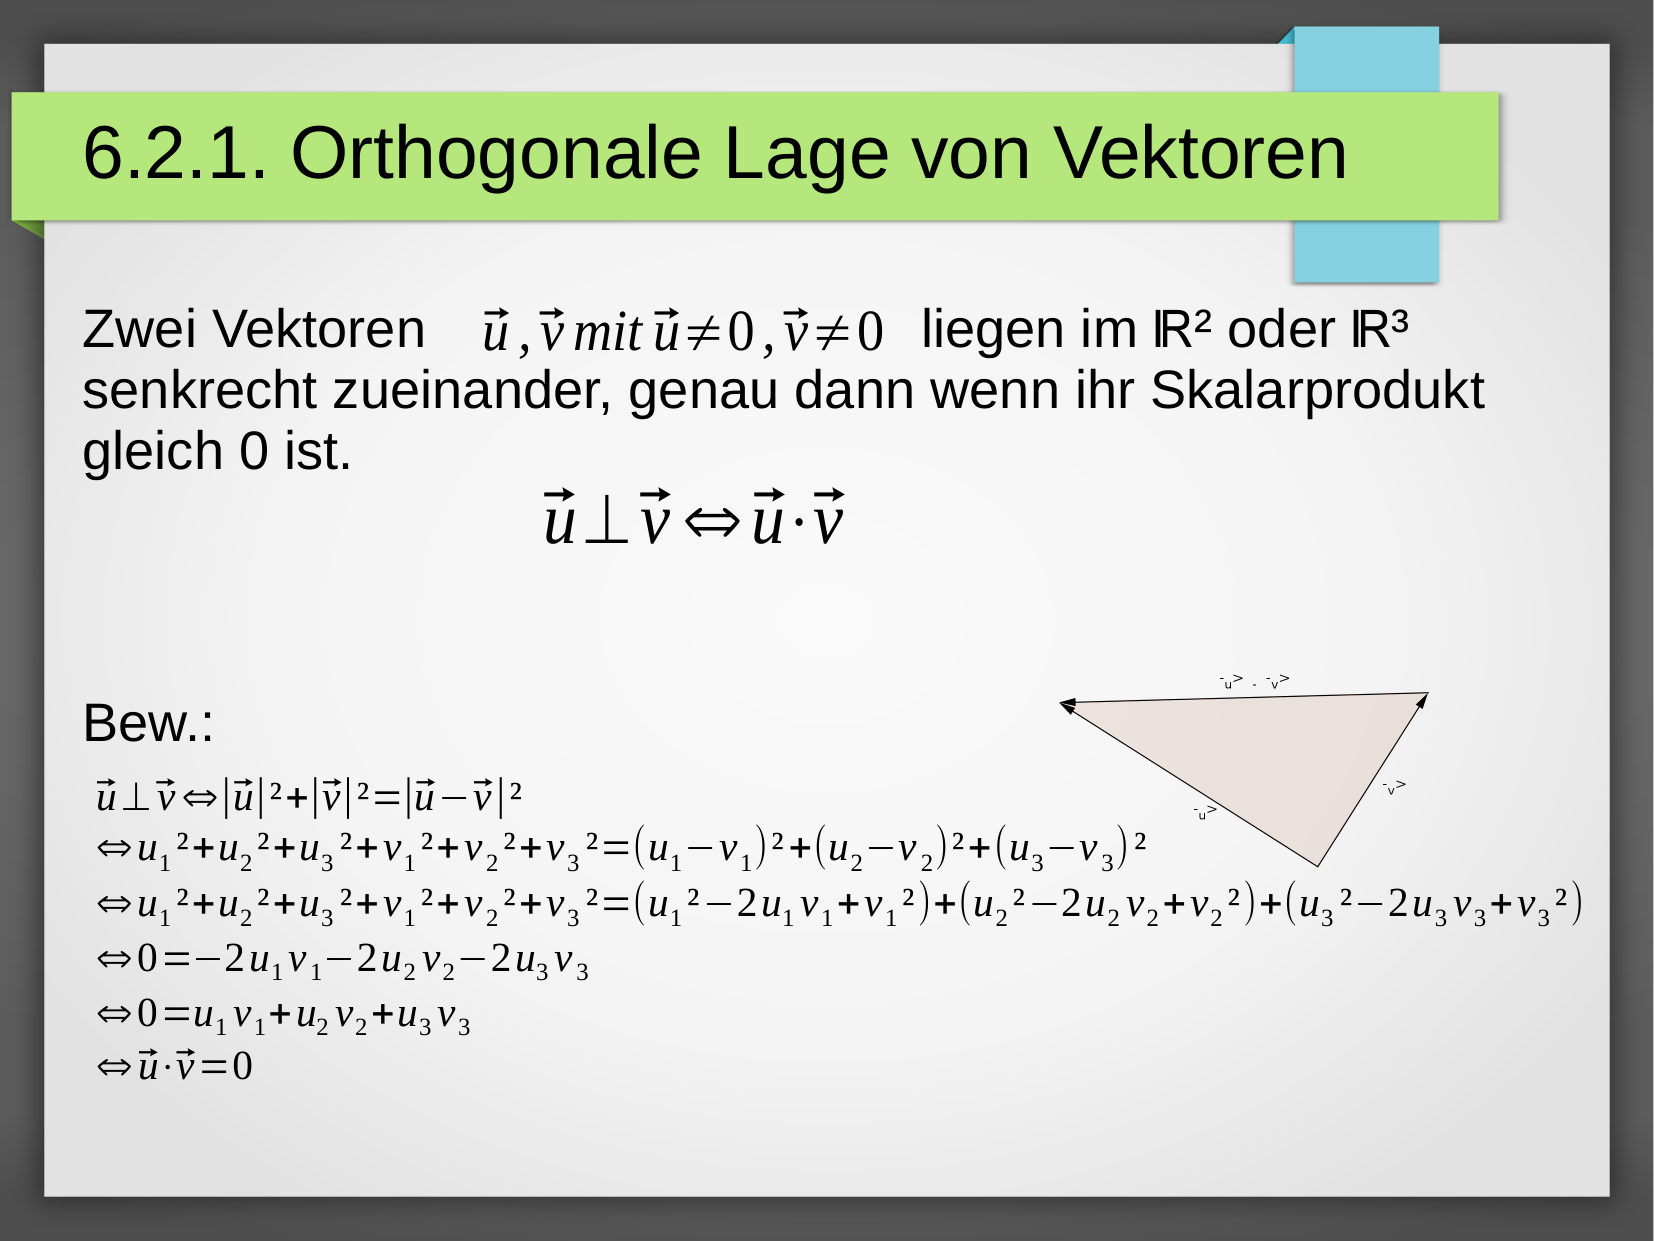

6.2.1. Orthogonale Lage von Vektoren
# Zwei Vektoren liegen im ℝ² oder ℝ³ senkrecht zueinander, genau dann wenn ihr Skalarprodukt gleich 0 ist.
Bew.: